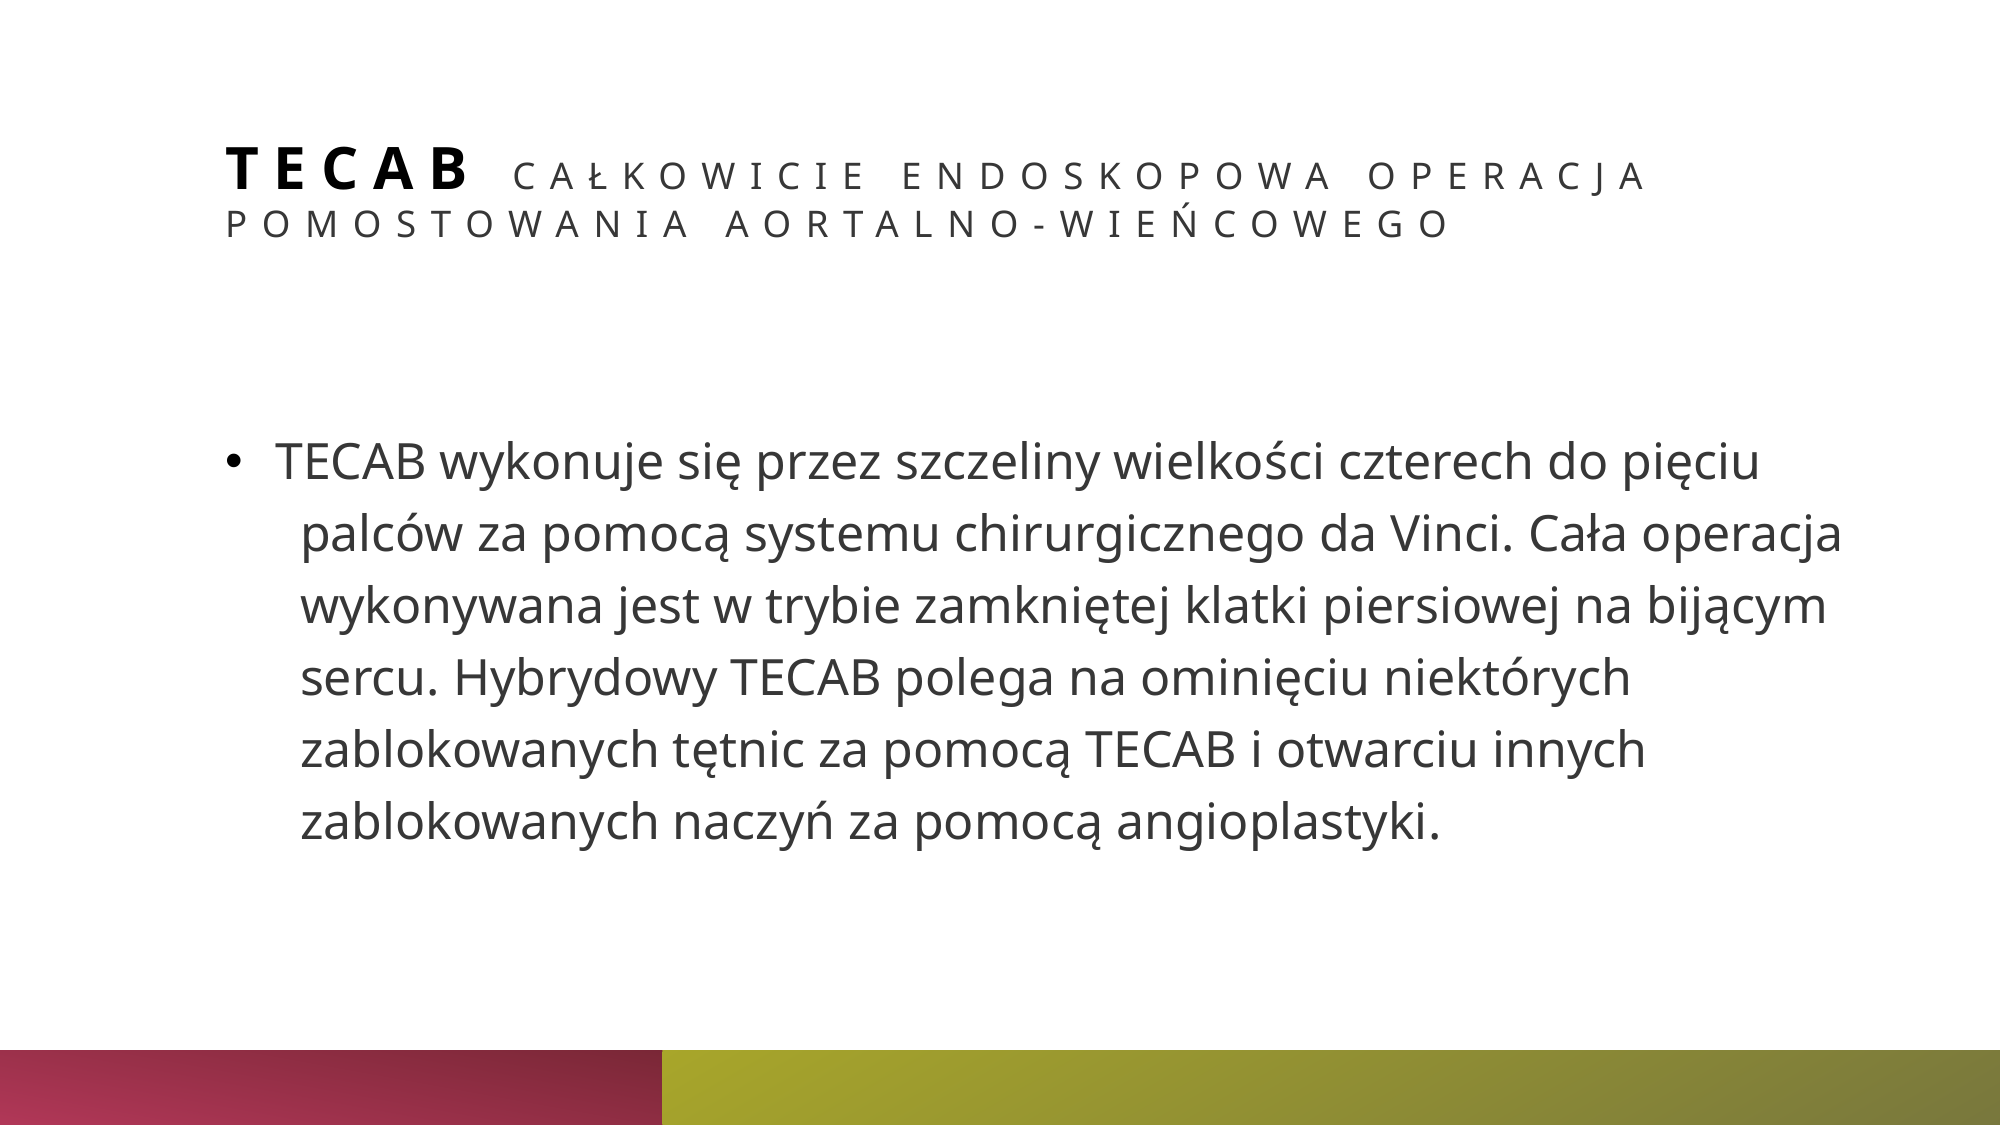

# Tecab Całkowicie endoskopowa operacja pomostowania aortalno-wieńcowego
 TECAB wykonuje się przez szczeliny wielkości czterech do pięciu palców za pomocą systemu chirurgicznego da Vinci. Cała operacja wykonywana jest w trybie zamkniętej klatki piersiowej na bijącym sercu. Hybrydowy TECAB polega na ominięciu niektórych zablokowanych tętnic za pomocą TECAB i otwarciu innych zablokowanych naczyń za pomocą angioplastyki.